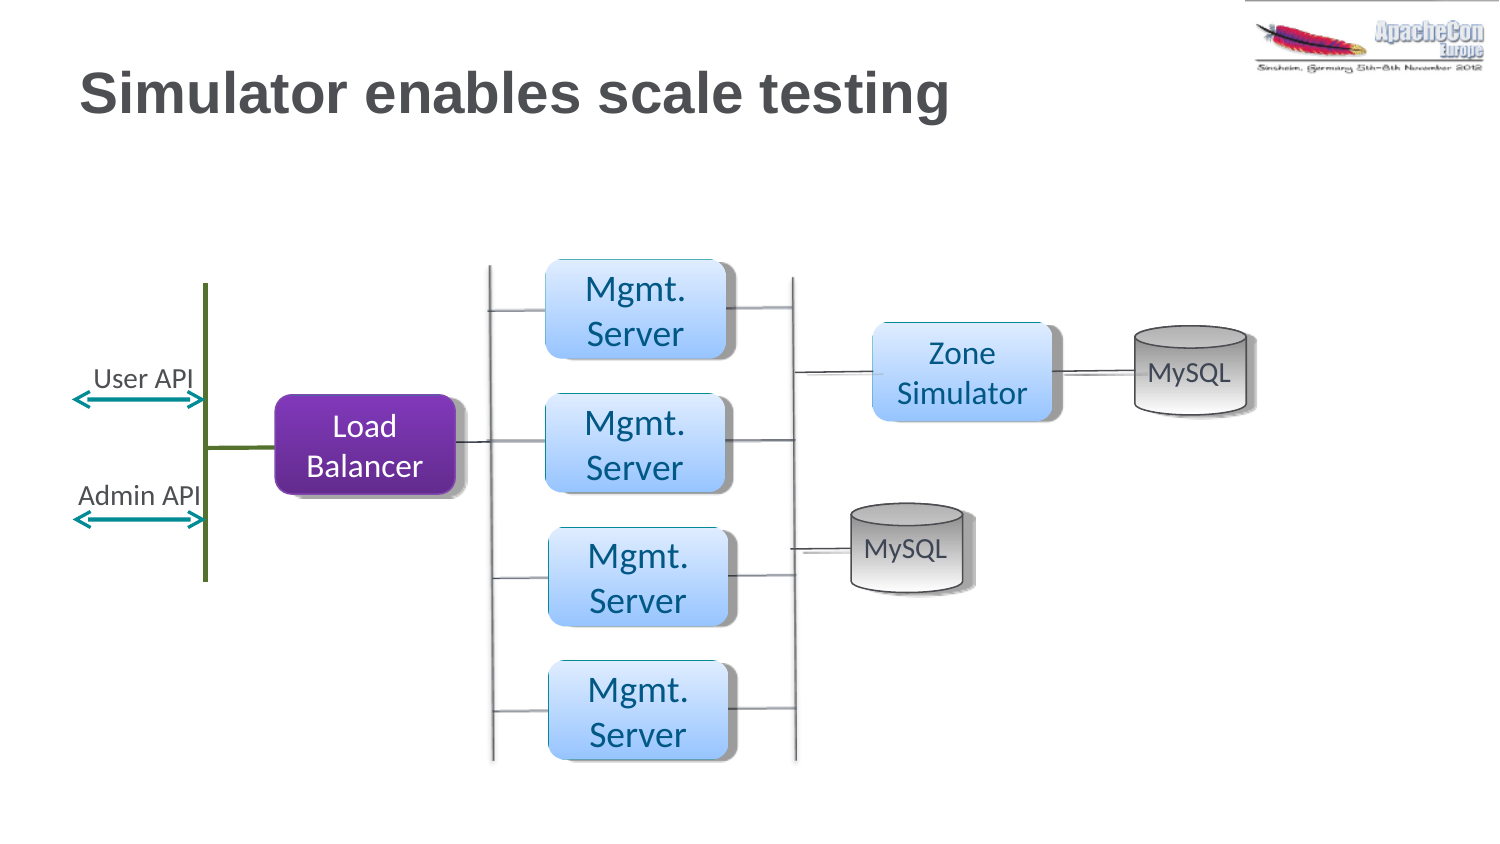

Simulator enables scale testing
Mgmt. Server
Zone Simulator
MySQL
User API
Mgmt. Server
Load Balancer
Admin API
MySQL
Mgmt. Server
Mgmt. Server